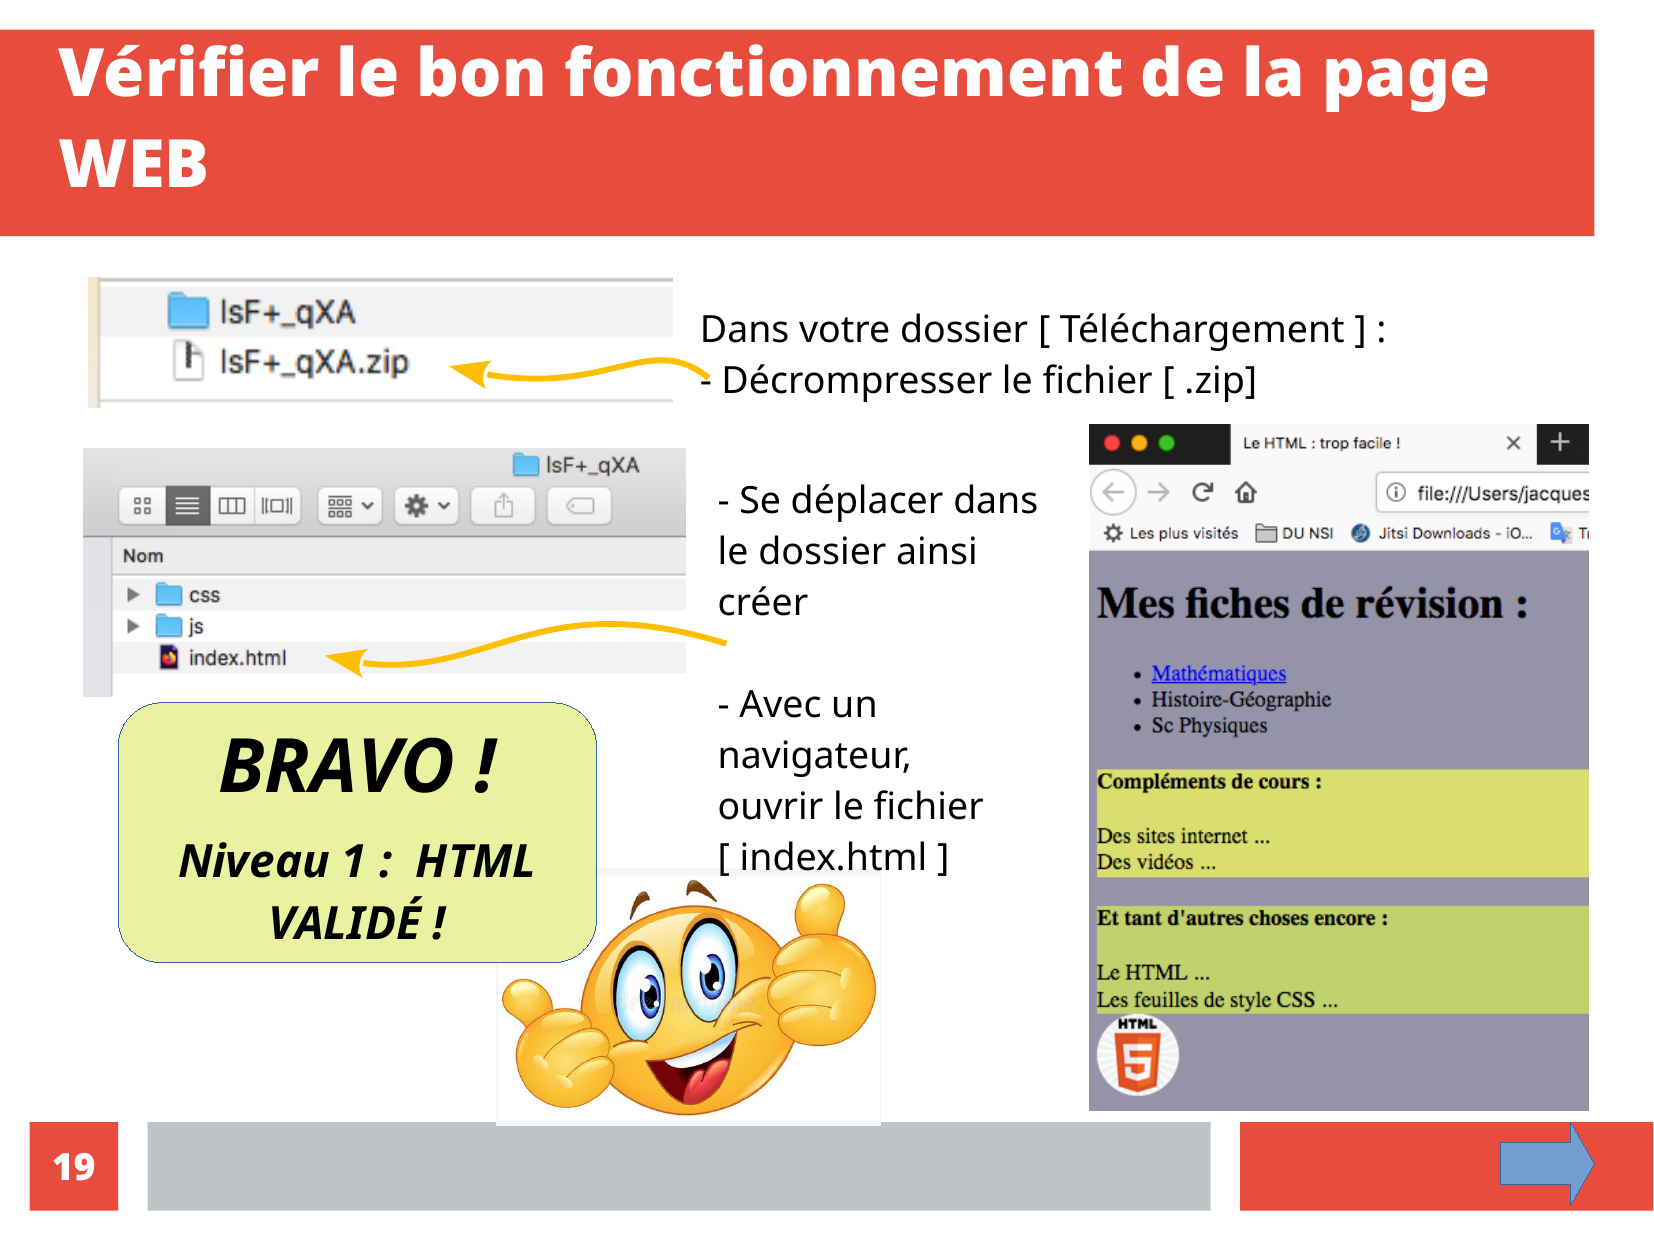

# Vérifier le bon fonctionnement de la page WEB
Dans votre dossier [ Téléchargement ] :
- Décrompresser le fichier [ .zip]
- Se déplacer dans
le dossier ainsi créer
- Avec un navigateur,
ouvrir le fichier
[ index.html ]
BRAVO !
Niveau 1 :  HTML VALIDÉ !
19